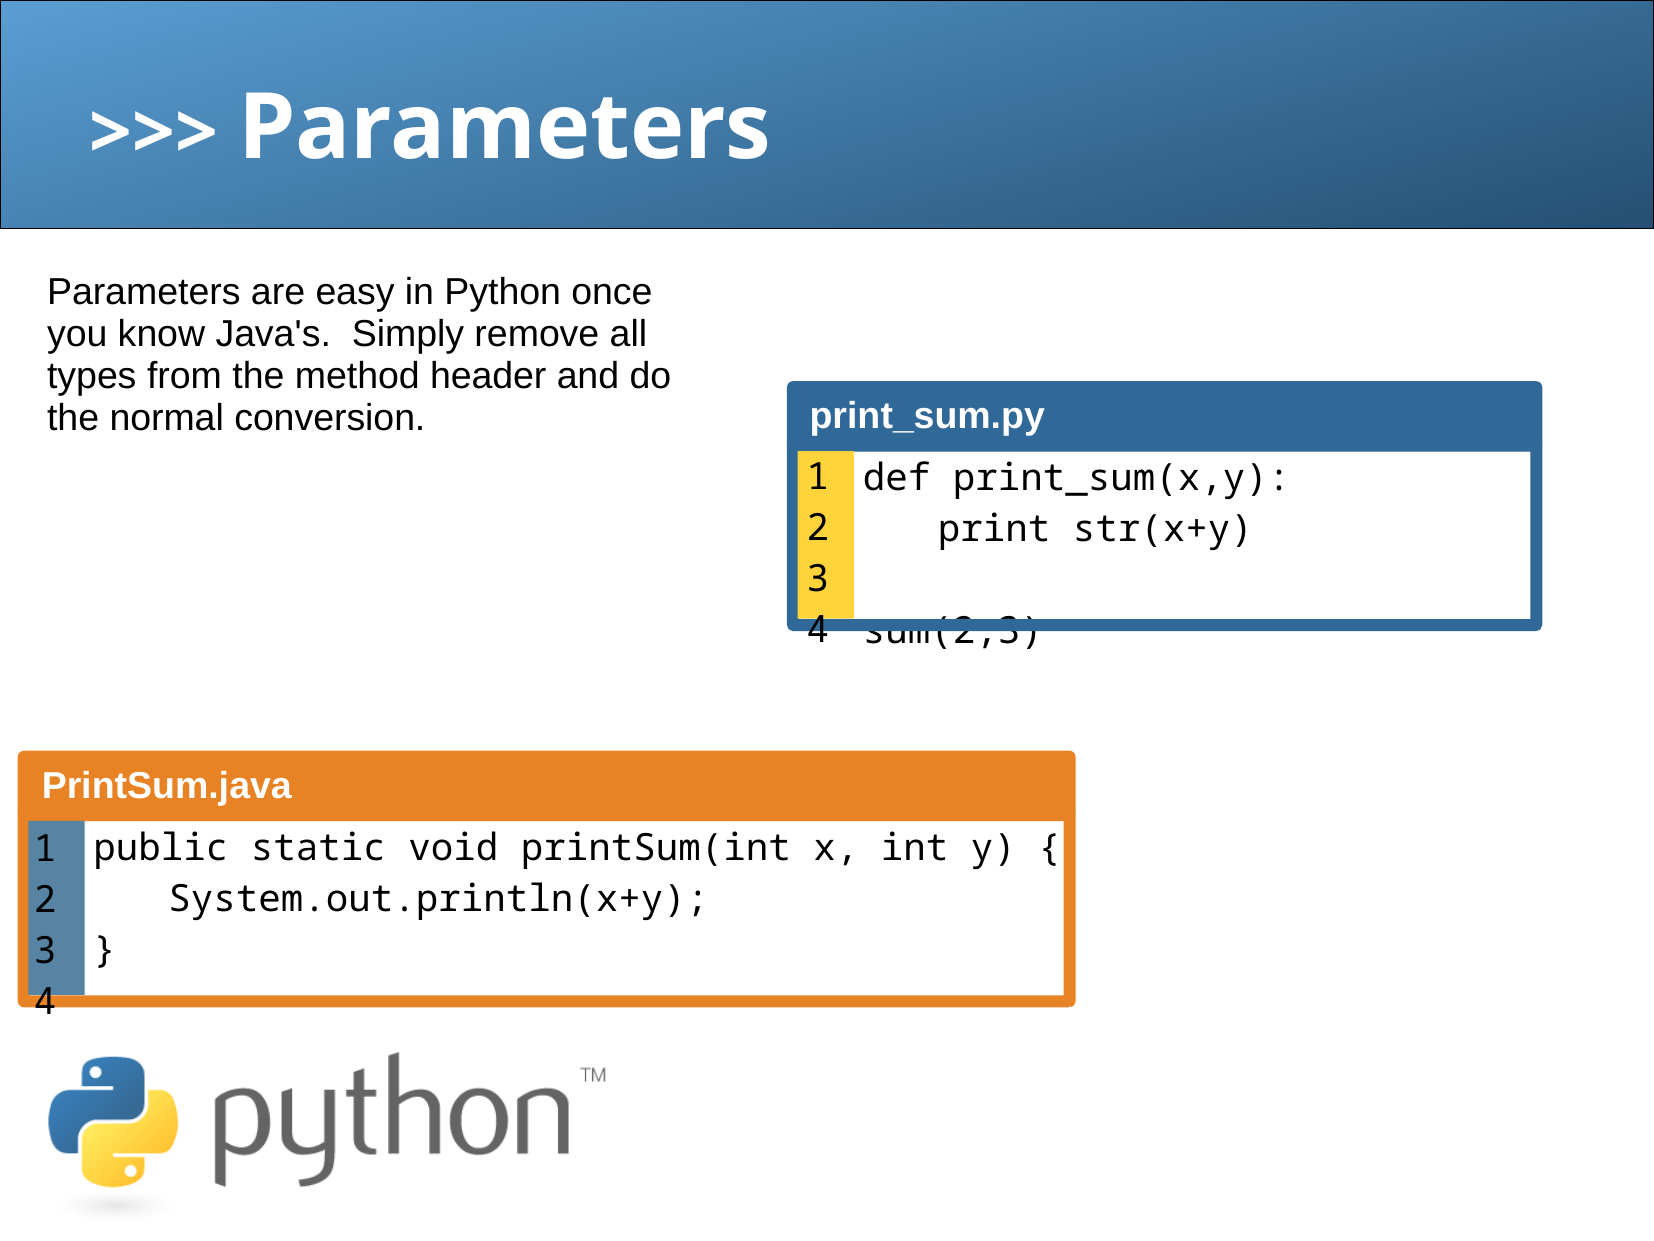

>>> Parameters
Parameters are easy in Python once you know Java's. Simply remove all types from the method header and do the normal conversion.
print_sum.py
1
2
3
4
def print_sum(x,y):
	print str(x+y)
sum(2,3)
PrintSum.java
public static void printSum(int x, int y) {
	System.out.println(x+y);
}
1
2
3
4